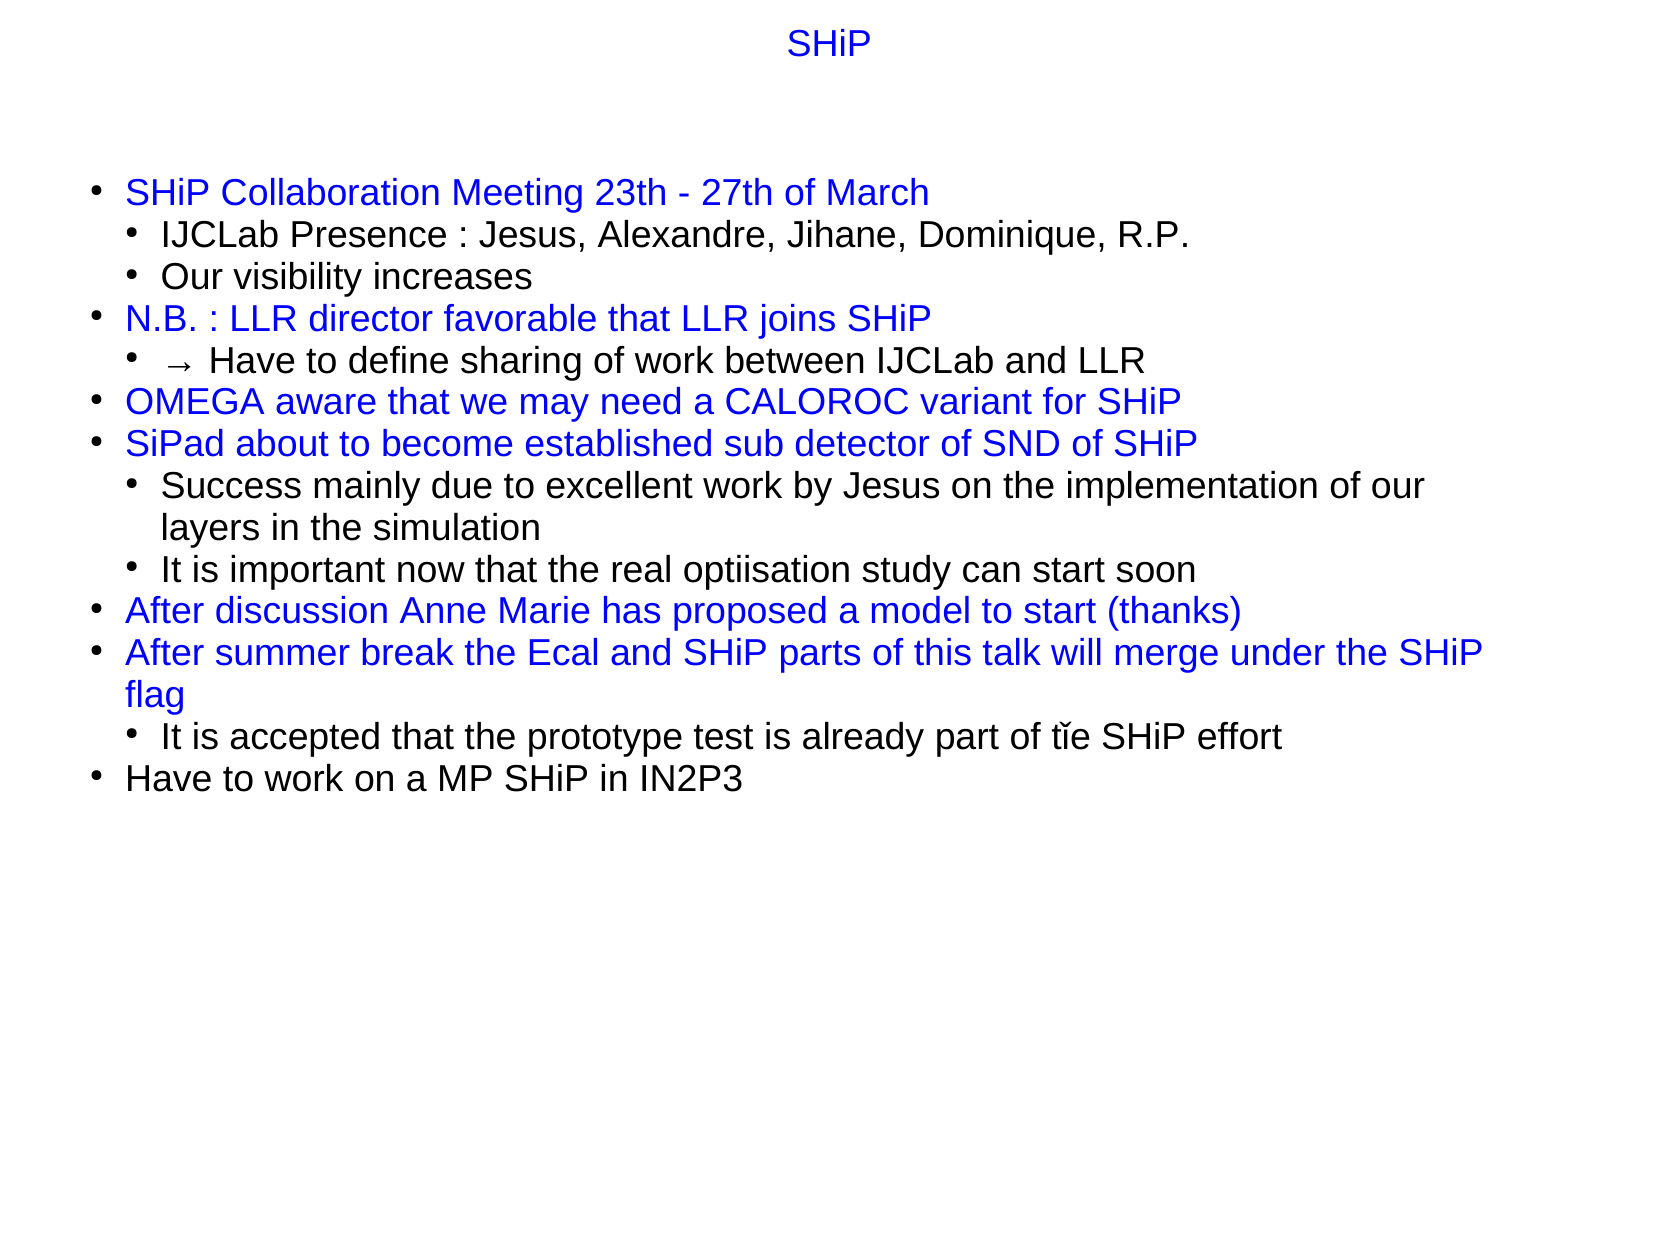

SHiP
SHiP Collaboration Meeting 23th - 27th of March
IJCLab Presence : Jesus, Alexandre, Jihane, Dominique, R.P.
Our visibility increases
N.B. : LLR director favorable that LLR joins SHiP
→ Have to define sharing of work between IJCLab and LLR
OMEGA aware that we may need a CALOROC variant for SHiP
SiPad about to become established sub detector of SND of SHiP
Success mainly due to excellent work by Jesus on the implementation of our layers in the simulation
It is important now that the real optiisation study can start soon
After discussion Anne Marie has proposed a model to start (thanks)
After summer break the Ecal and SHiP parts of this talk will merge under the SHiP flag
It is accepted that the prototype test is already part of tǐe SHiP effort
Have to work on a MP SHiP in IN2P3